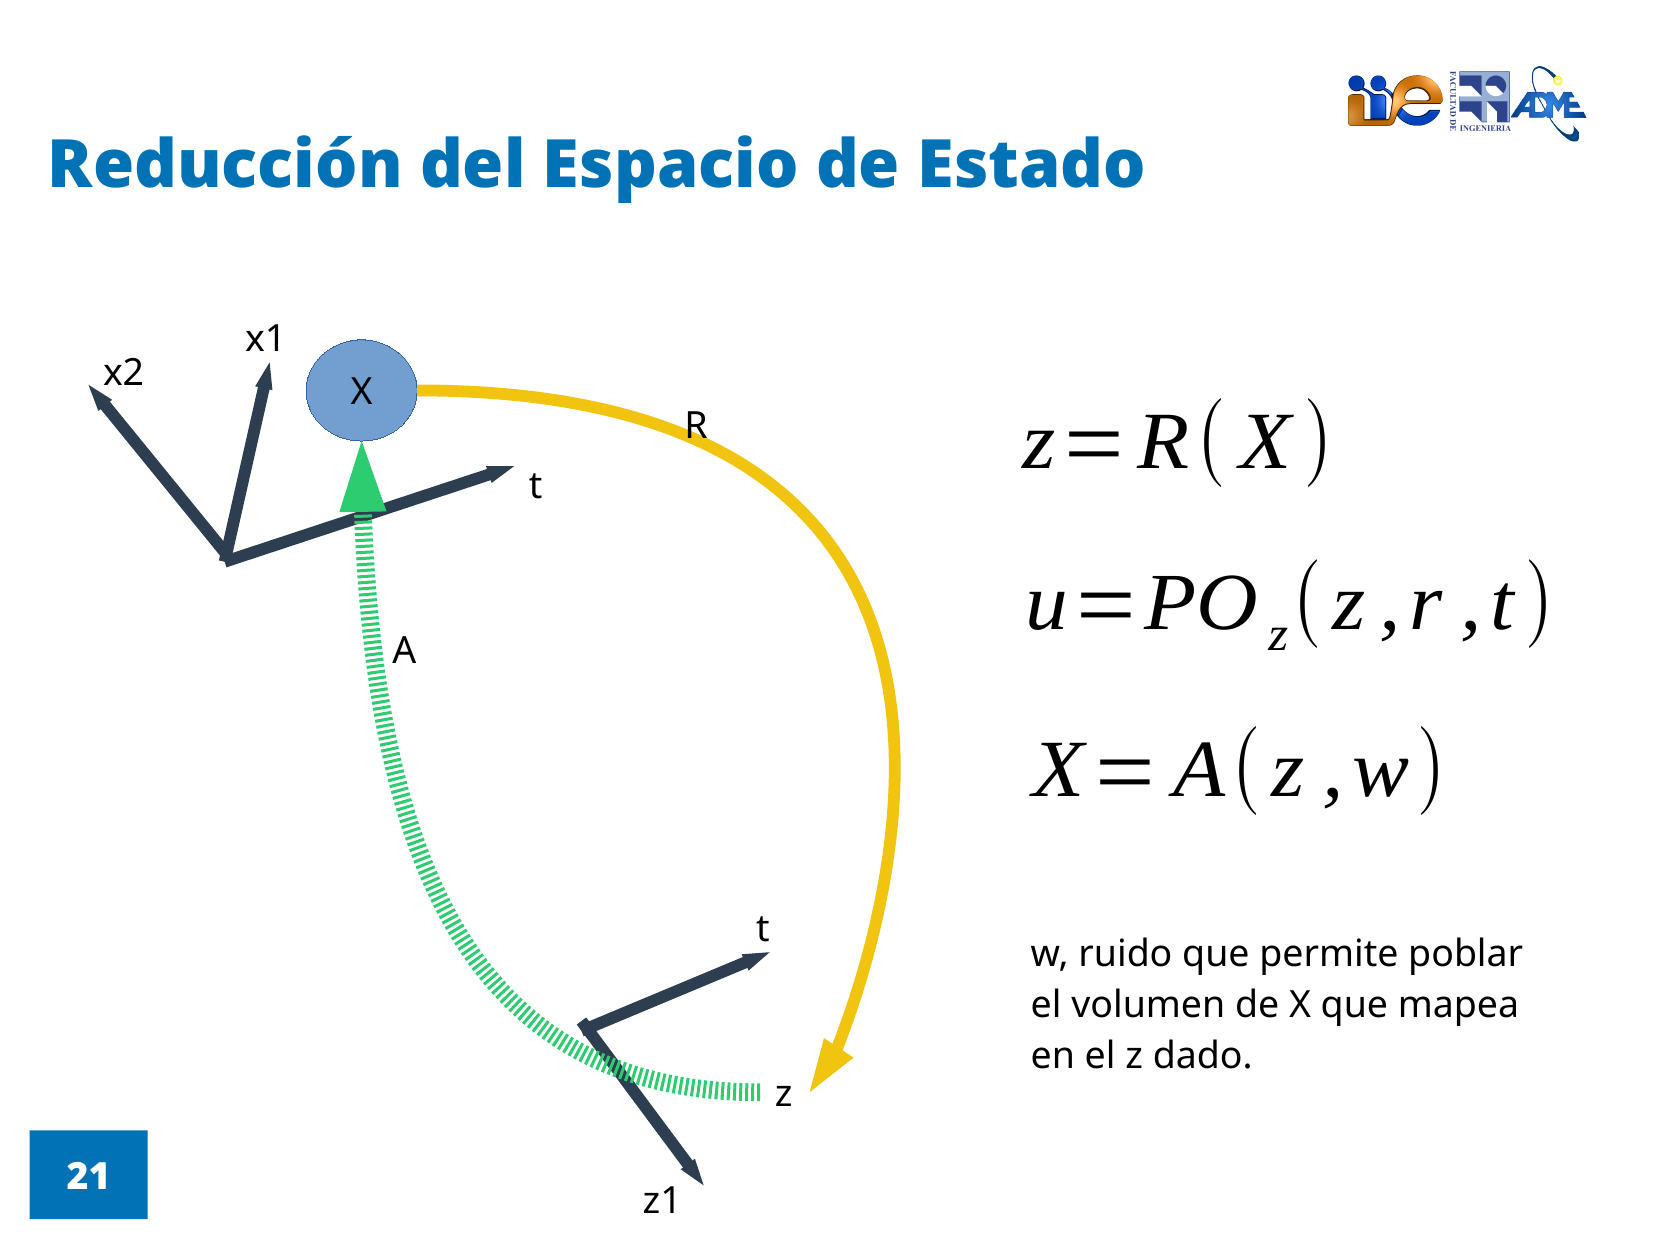

# Reducción del Espacio de Estado
x1
x2
t
X
R
A
t
w, ruido que permite poblar
el volumen de X que mapea
en el z dado.
z
z1